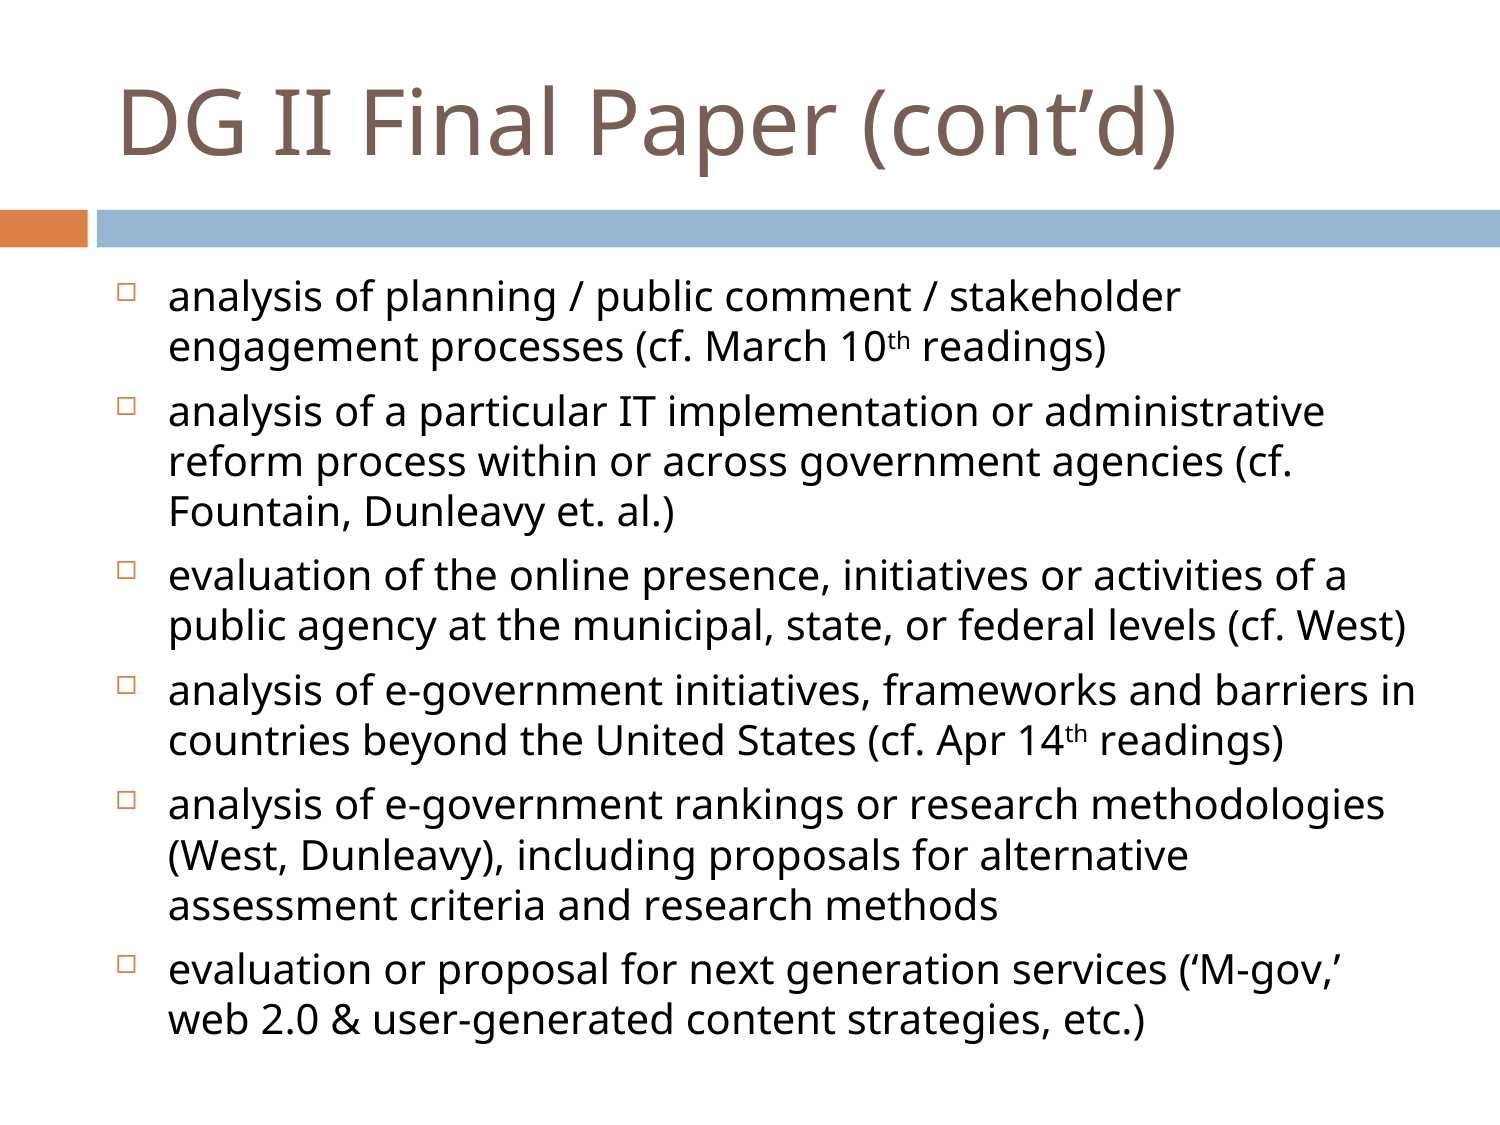

# DG II Final Paper (cont’d)
analysis of planning / public comment / stakeholder engagement processes (cf. March 10th readings)
analysis of a particular IT implementation or administrative reform process within or across government agencies (cf. Fountain, Dunleavy et. al.)
evaluation of the online presence, initiatives or activities of a public agency at the municipal, state, or federal levels (cf. West)
analysis of e-government initiatives, frameworks and barriers in countries beyond the United States (cf. Apr 14th readings)
analysis of e-government rankings or research methodologies (West, Dunleavy), including proposals for alternative assessment criteria and research methods
evaluation or proposal for next generation services (‘M-gov,’ web 2.0 & user-generated content strategies, etc.)